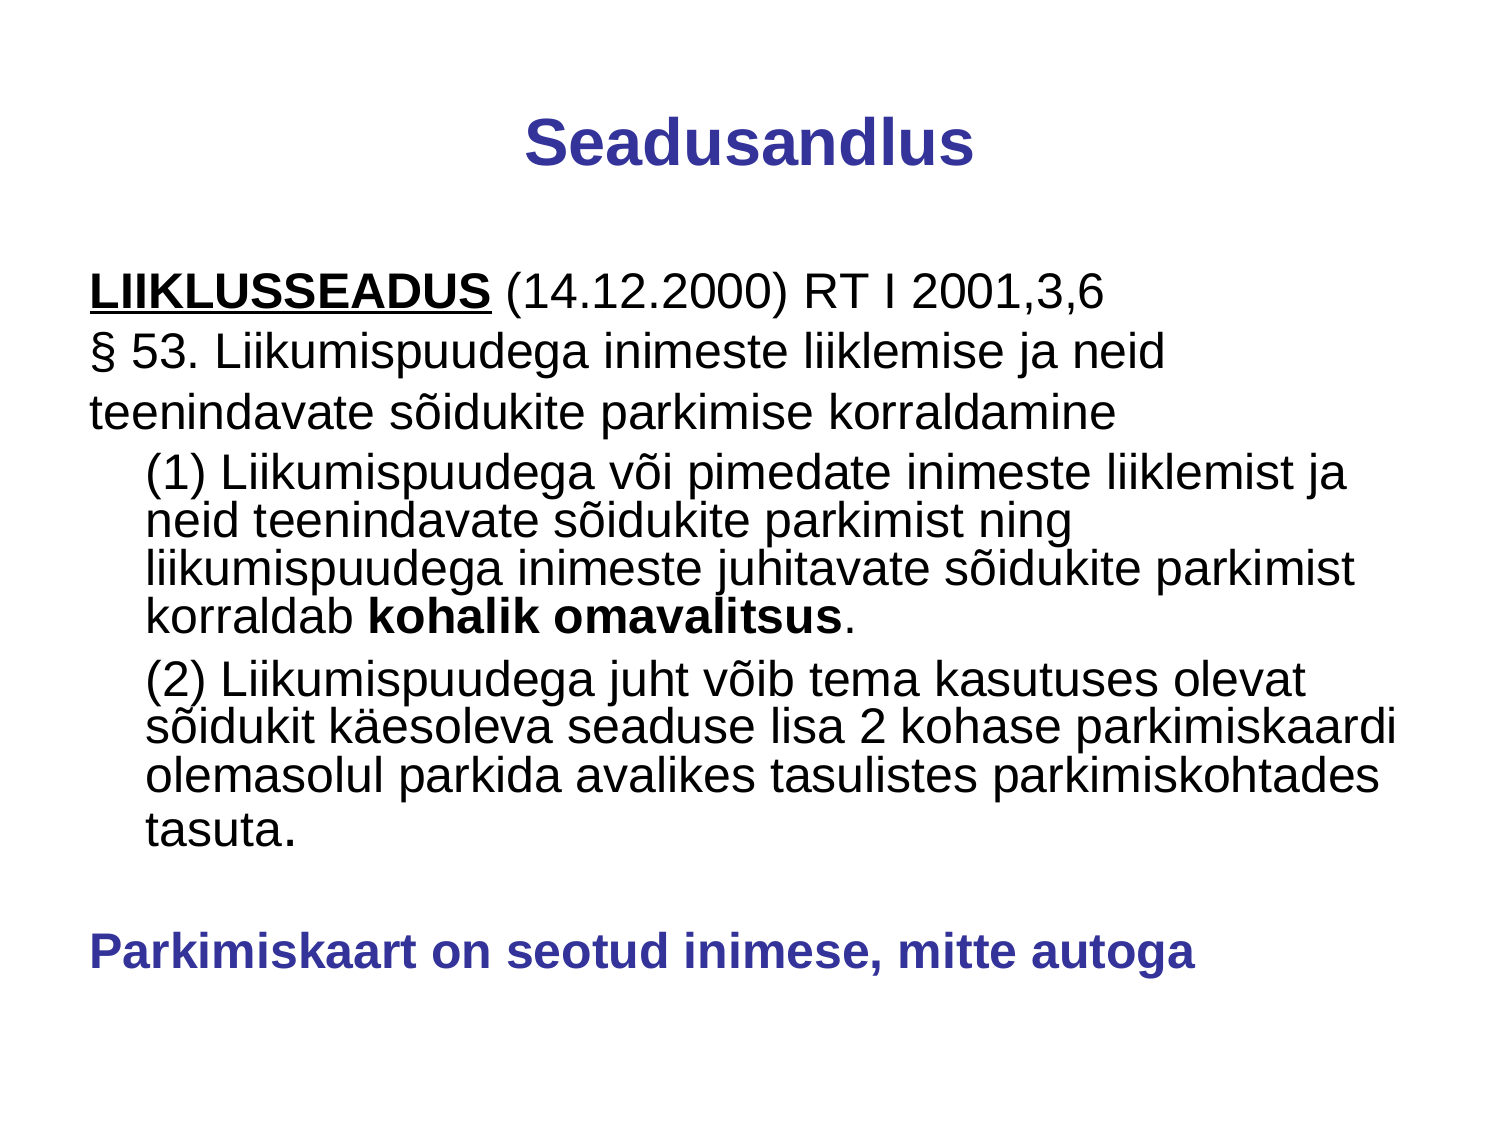

# Seadusandlus
LIIKLUSSEADUS (14.12.2000) RT I 2001,3,6
§ 53. Liikumispuudega inimeste liiklemise ja neid
teenindavate sõidukite parkimise korraldamine
	(1) Liikumispuudega või pimedate inimeste liiklemist ja neid teenindavate sõidukite parkimist ning liikumispuudega inimeste juhitavate sõidukite parkimist korraldab kohalik omavalitsus.
	(2) Liikumispuudega juht võib tema kasutuses olevat sõidukit käesoleva seaduse lisa 2 kohase parkimiskaardi olemasolul parkida avalikes tasulistes parkimiskohtades tasuta.
Parkimiskaart on seotud inimese, mitte autoga